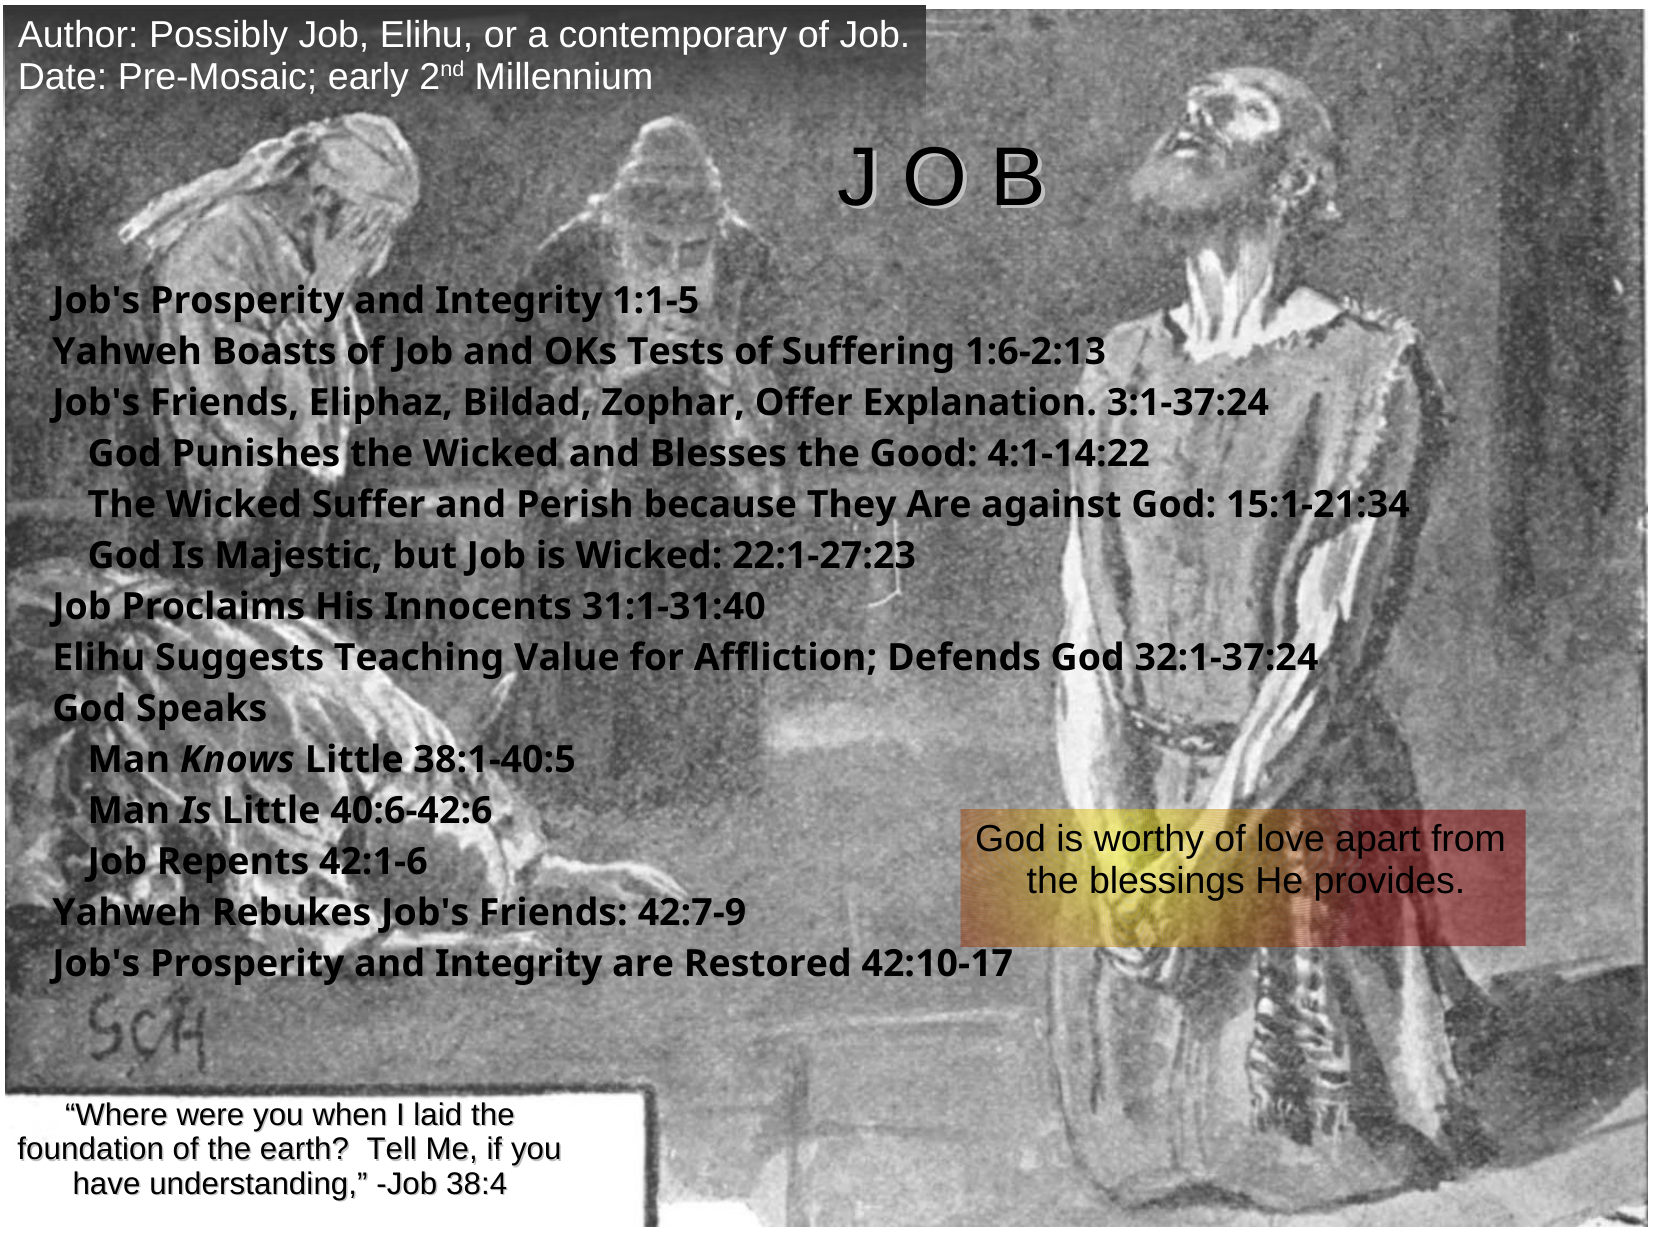

Author: Possibly Job, Elihu, or a contemporary of Job.
Date: Pre-Mosaic; early 2nd Millennium
J O B
Job's Prosperity and Integrity 1:1-5
Yahweh Boasts of Job and OKs Tests of Suffering 1:6-2:13
Job's Friends, Eliphaz, Bildad, Zophar, Offer Explanation. 3:1-37:24
God Punishes the Wicked and Blesses the Good: 4:1-14:22
The Wicked Suffer and Perish because They Are against God: 15:1-21:34
God Is Majestic, but Job is Wicked: 22:1-27:23
Job Proclaims His Innocents 31:1-31:40
Elihu Suggests Teaching Value for Affliction; Defends God 32:1-37:24
God Speaks
Man Knows Little 38:1-40:5
Man Is Little 40:6-42:6
Job Repents 42:1-6
Yahweh Rebukes Job's Friends: 42:7-9
Job's Prosperity and Integrity are Restored 42:10-17
God is worthy of love apart from
 the blessings He provides.
“Where were you when I laid the foundation of the earth? Tell Me, if you have understanding,” -Job 38:4